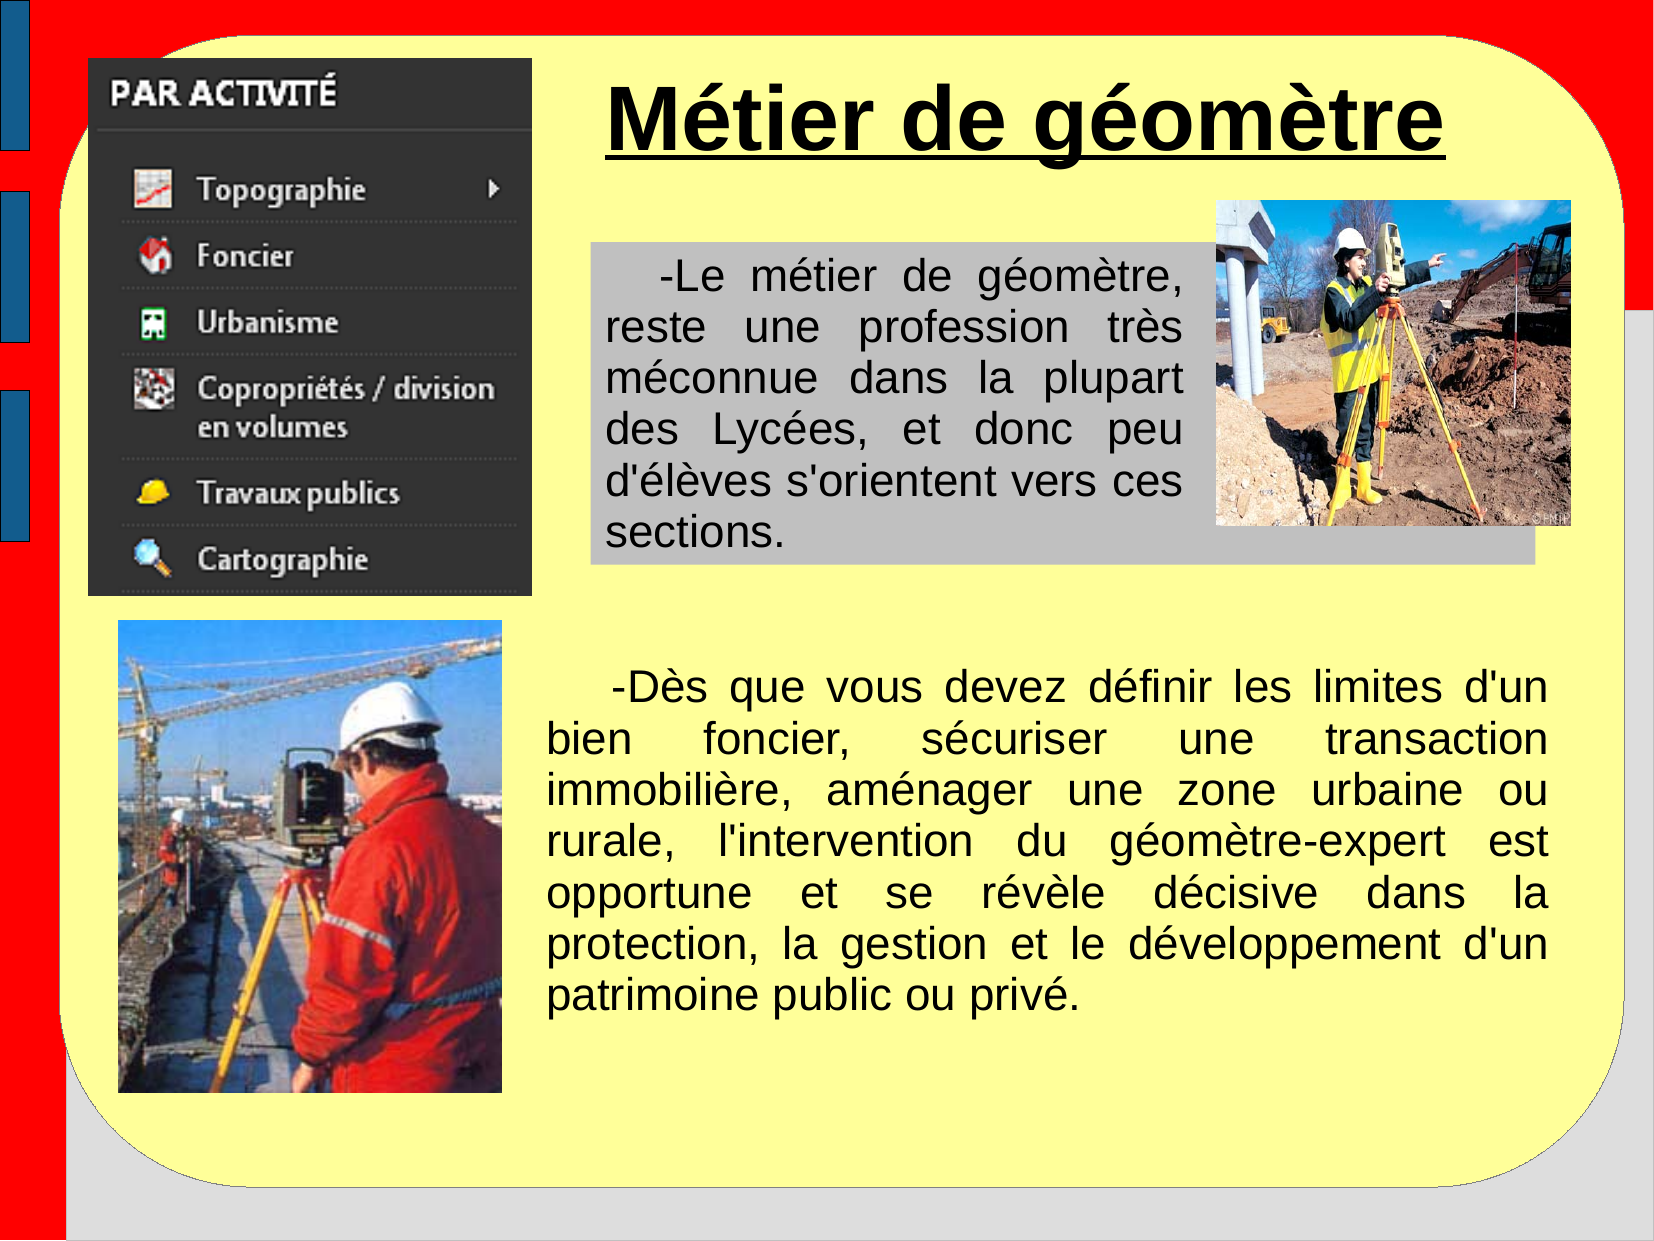

Métier de géomètre
Métier de géomètre
-Le métier de géomètre, reste une profession très méconnue dans la plupart des Lycées, et donc peu d'élèves s'orientent vers ces sections.
 -Dès que vous devez définir les limites d'un bien foncier, sécuriser une transaction immobilière, aménager une zone urbaine ou rurale, l'intervention du géomètre-expert est opportune et se révèle décisive dans la protection, la gestion et le développement d'un patrimoine public ou privé.
-Il «mesure la terre» au sens strict du terme :
 Il calcule, délimite, représente et estime le terrain du futur ouvrage.